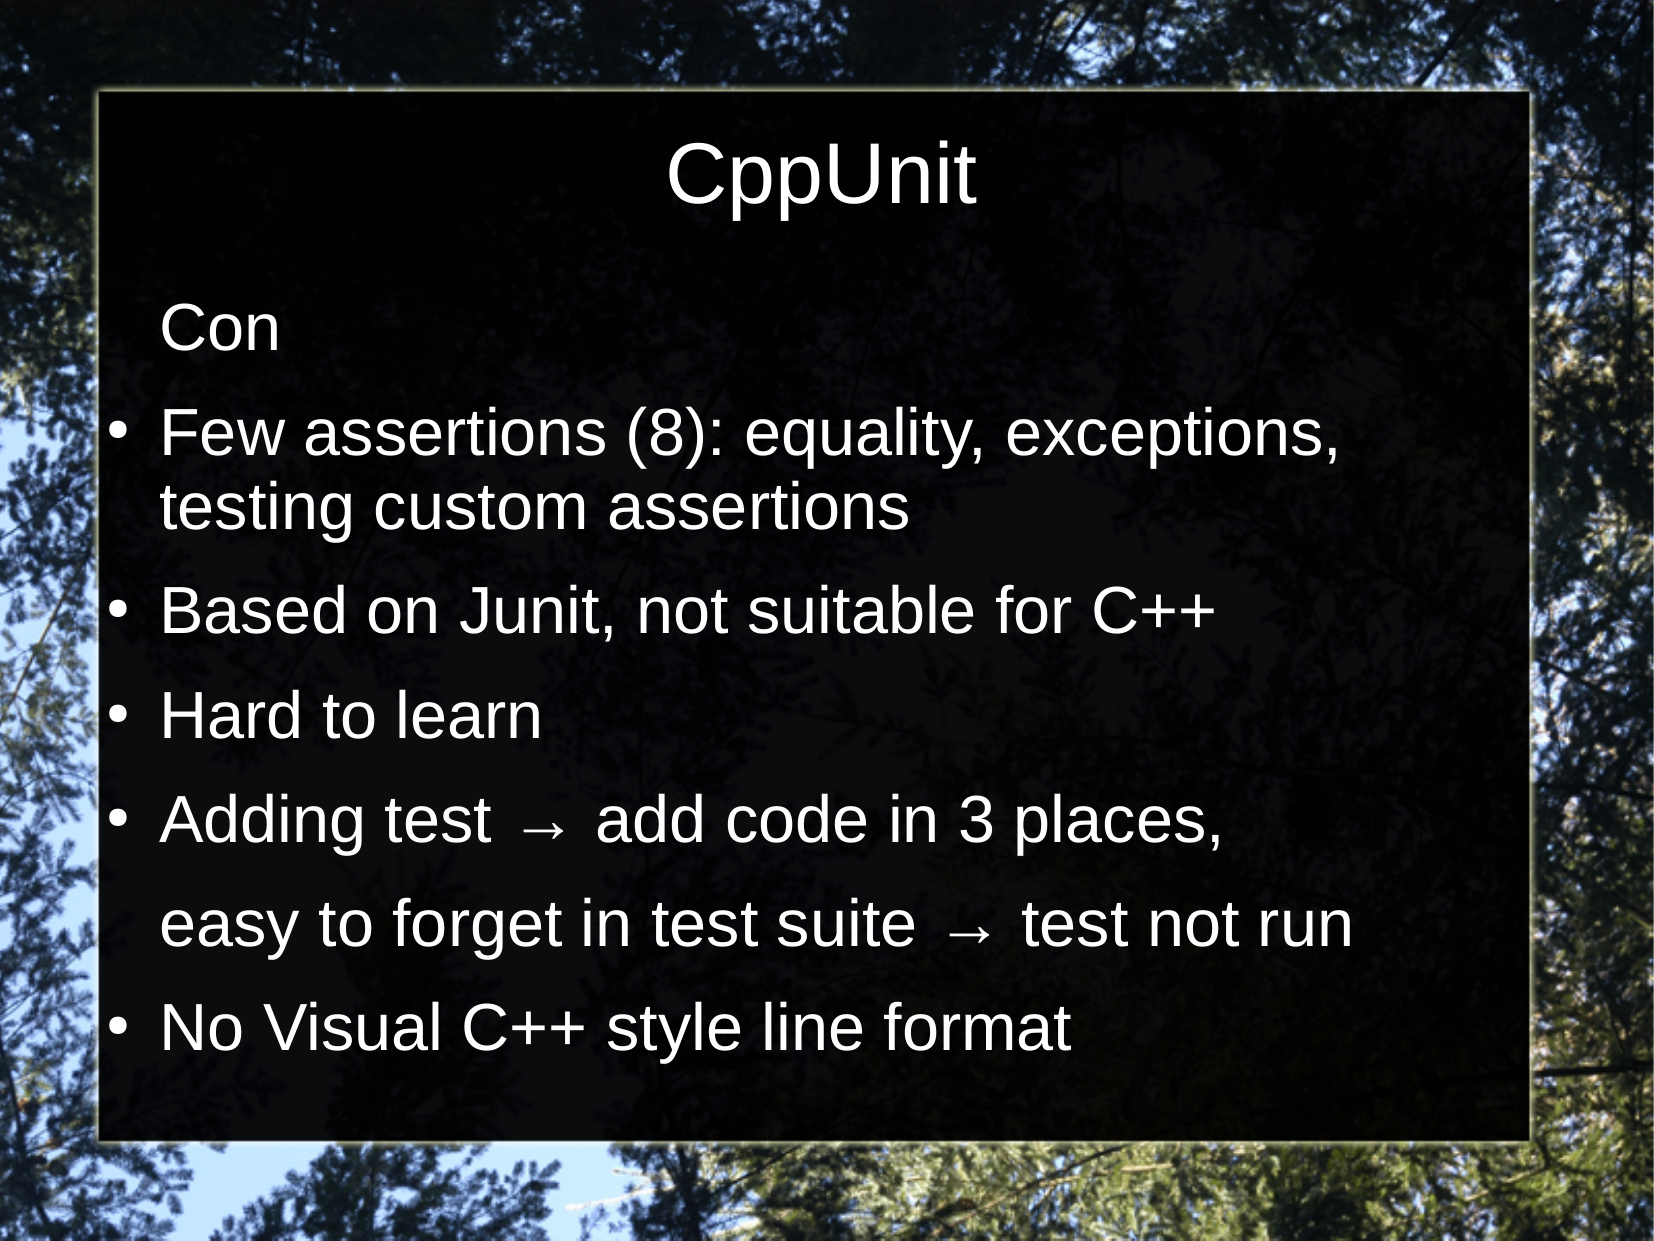

# CppUnit
Con
Few assertions (8): equality, exceptions, testing custom assertions
Based on Junit, not suitable for C++
Hard to learn
Adding test → add code in 3 places,
easy to forget in test suite → test not run
No Visual C++ style line format